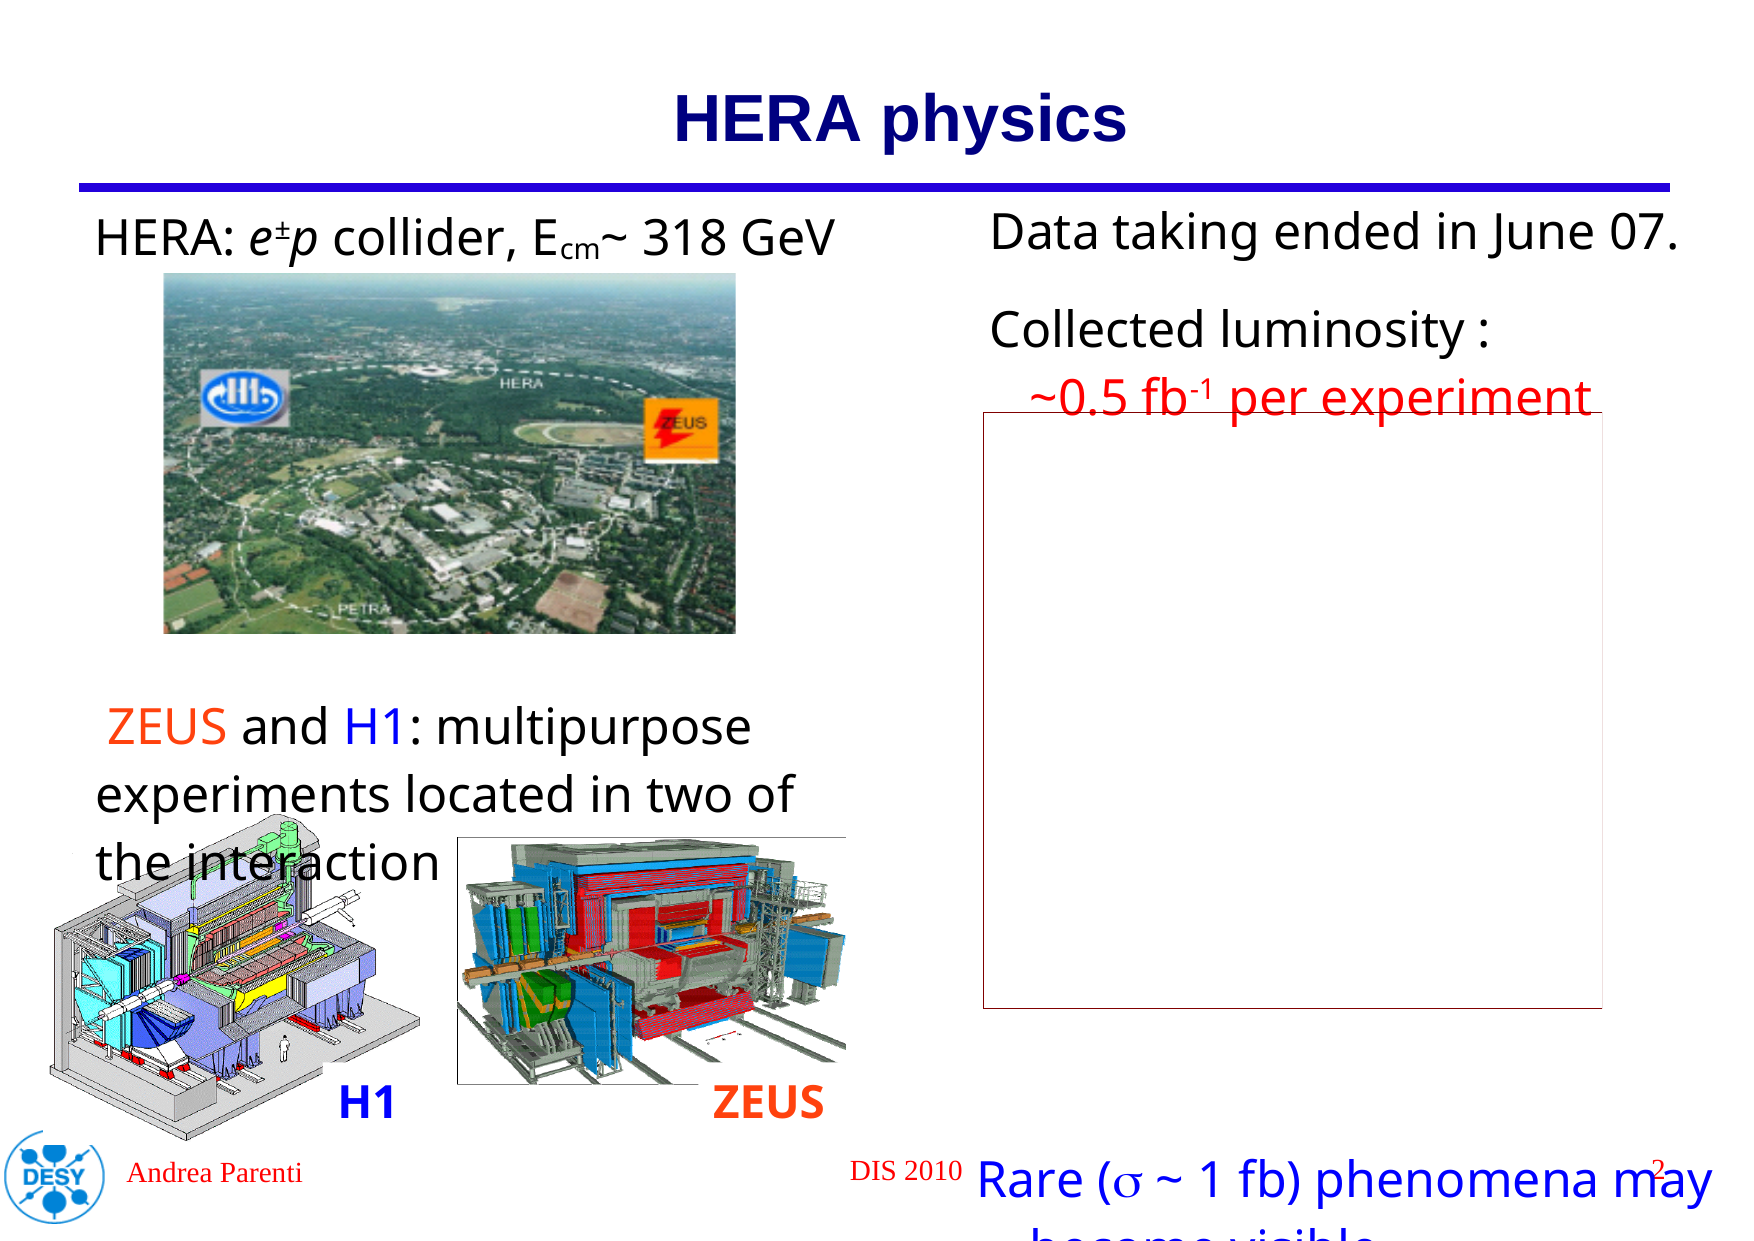

# HERA physics
 Data taking ended in June 07.
 Collected luminosity : ~0.5 fb-1 per experiment
Rare (s ~ 1 fb) phenomena may become visible.
 HERA: e±p collider, Ecm~ 318 GeV
 ZEUS and H1: multipurpose experiments located in two of the interaction points.
H1
ZEUS
2